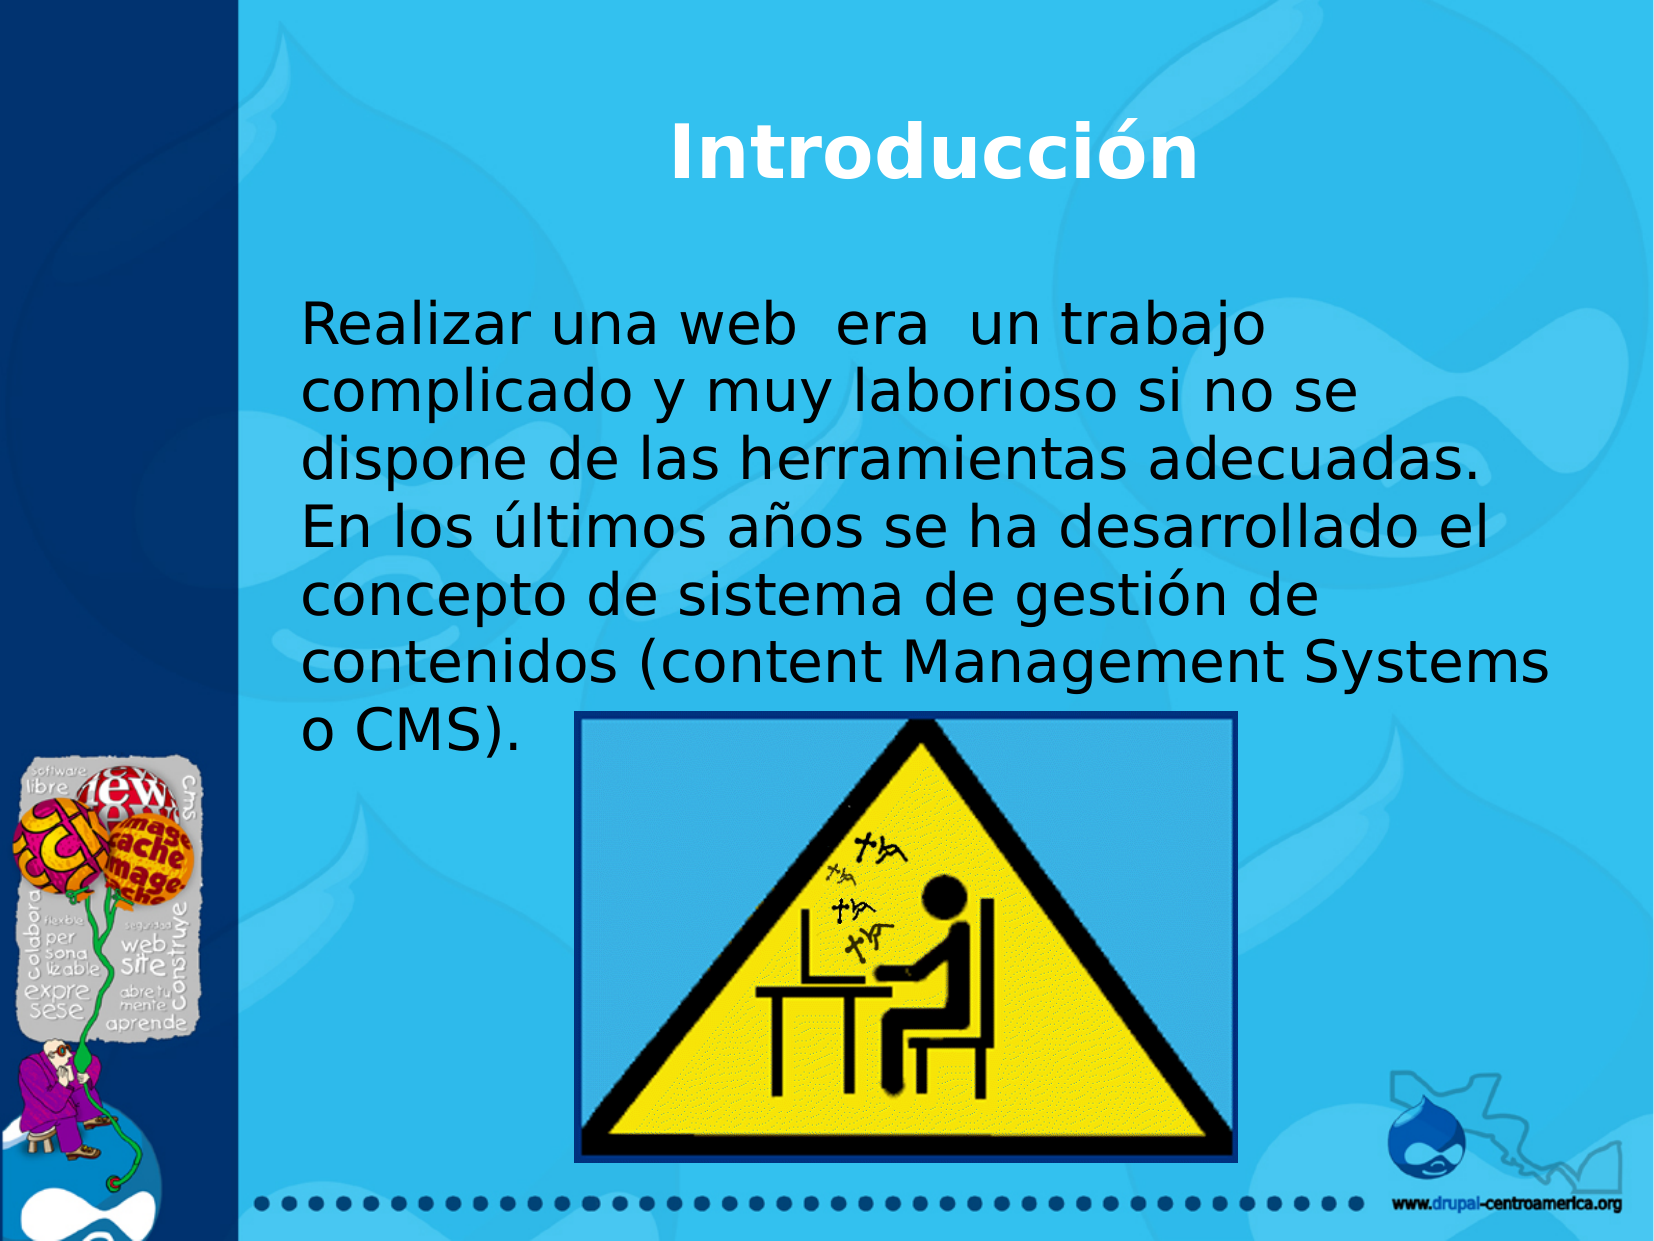

Introducción
# Realizar una web era un trabajo complicado y muy laborioso si no se dispone de las herramientas adecuadas. En los últimos años se ha desarrollado el concepto de sistema de gestión de contenidos (content Management Systems o CMS).